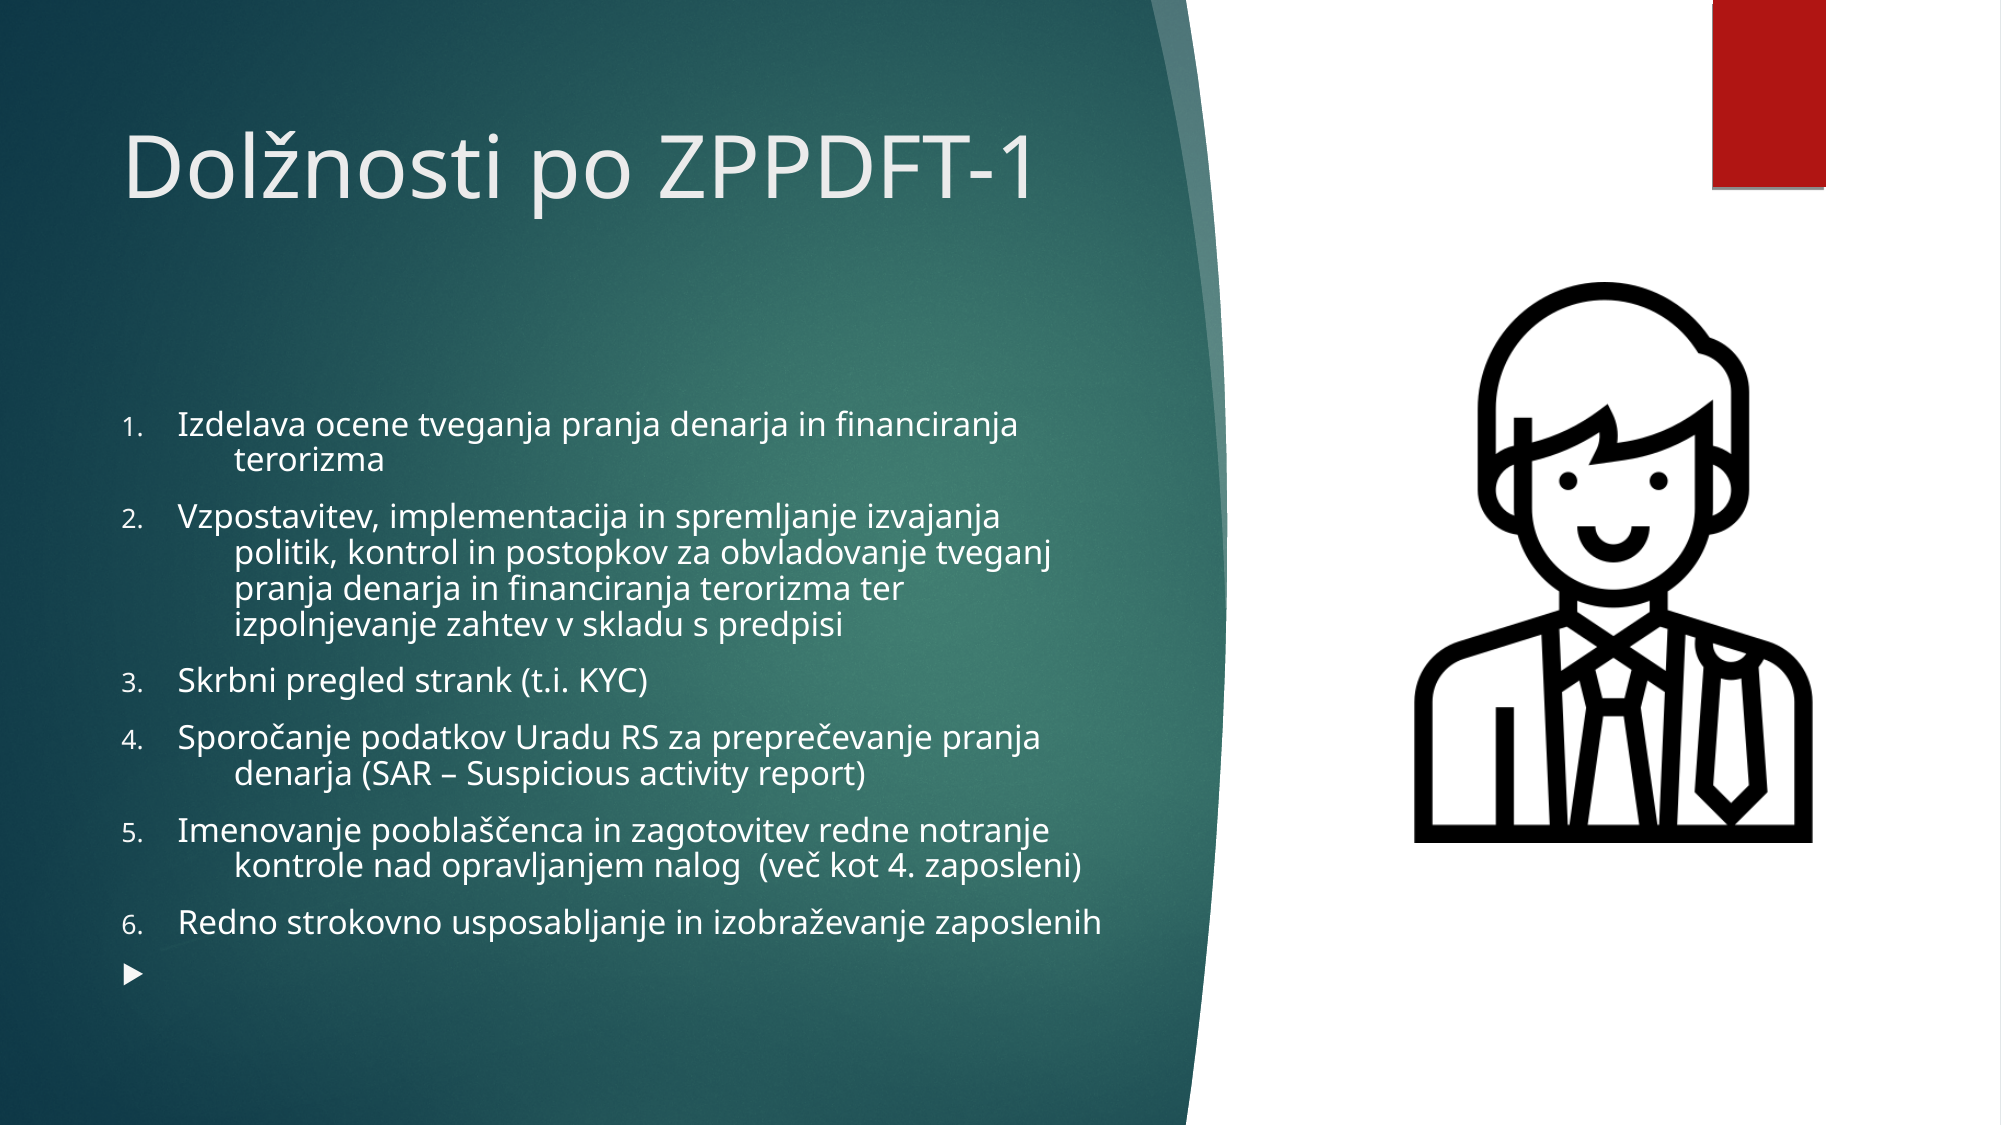

# Dolžnosti po ZPPDFT-1
Izdelava ocene tveganja pranja denarja in financiranja terorizma
Vzpostavitev, implementacija in spremljanje izvajanja politik, kontrol in postopkov za obvladovanje tveganj pranja denarja in financiranja terorizma ter izpolnjevanje zahtev v skladu s predpisi
Skrbni pregled strank (t.i. KYC)
Sporočanje podatkov Uradu RS za preprečevanje pranja denarja (SAR – Suspicious activity report)
Imenovanje pooblaščenca in zagotovitev redne notranje kontrole nad opravljanjem nalog (več kot 4. zaposleni)
Redno strokovno usposabljanje in izobraževanje zaposlenih